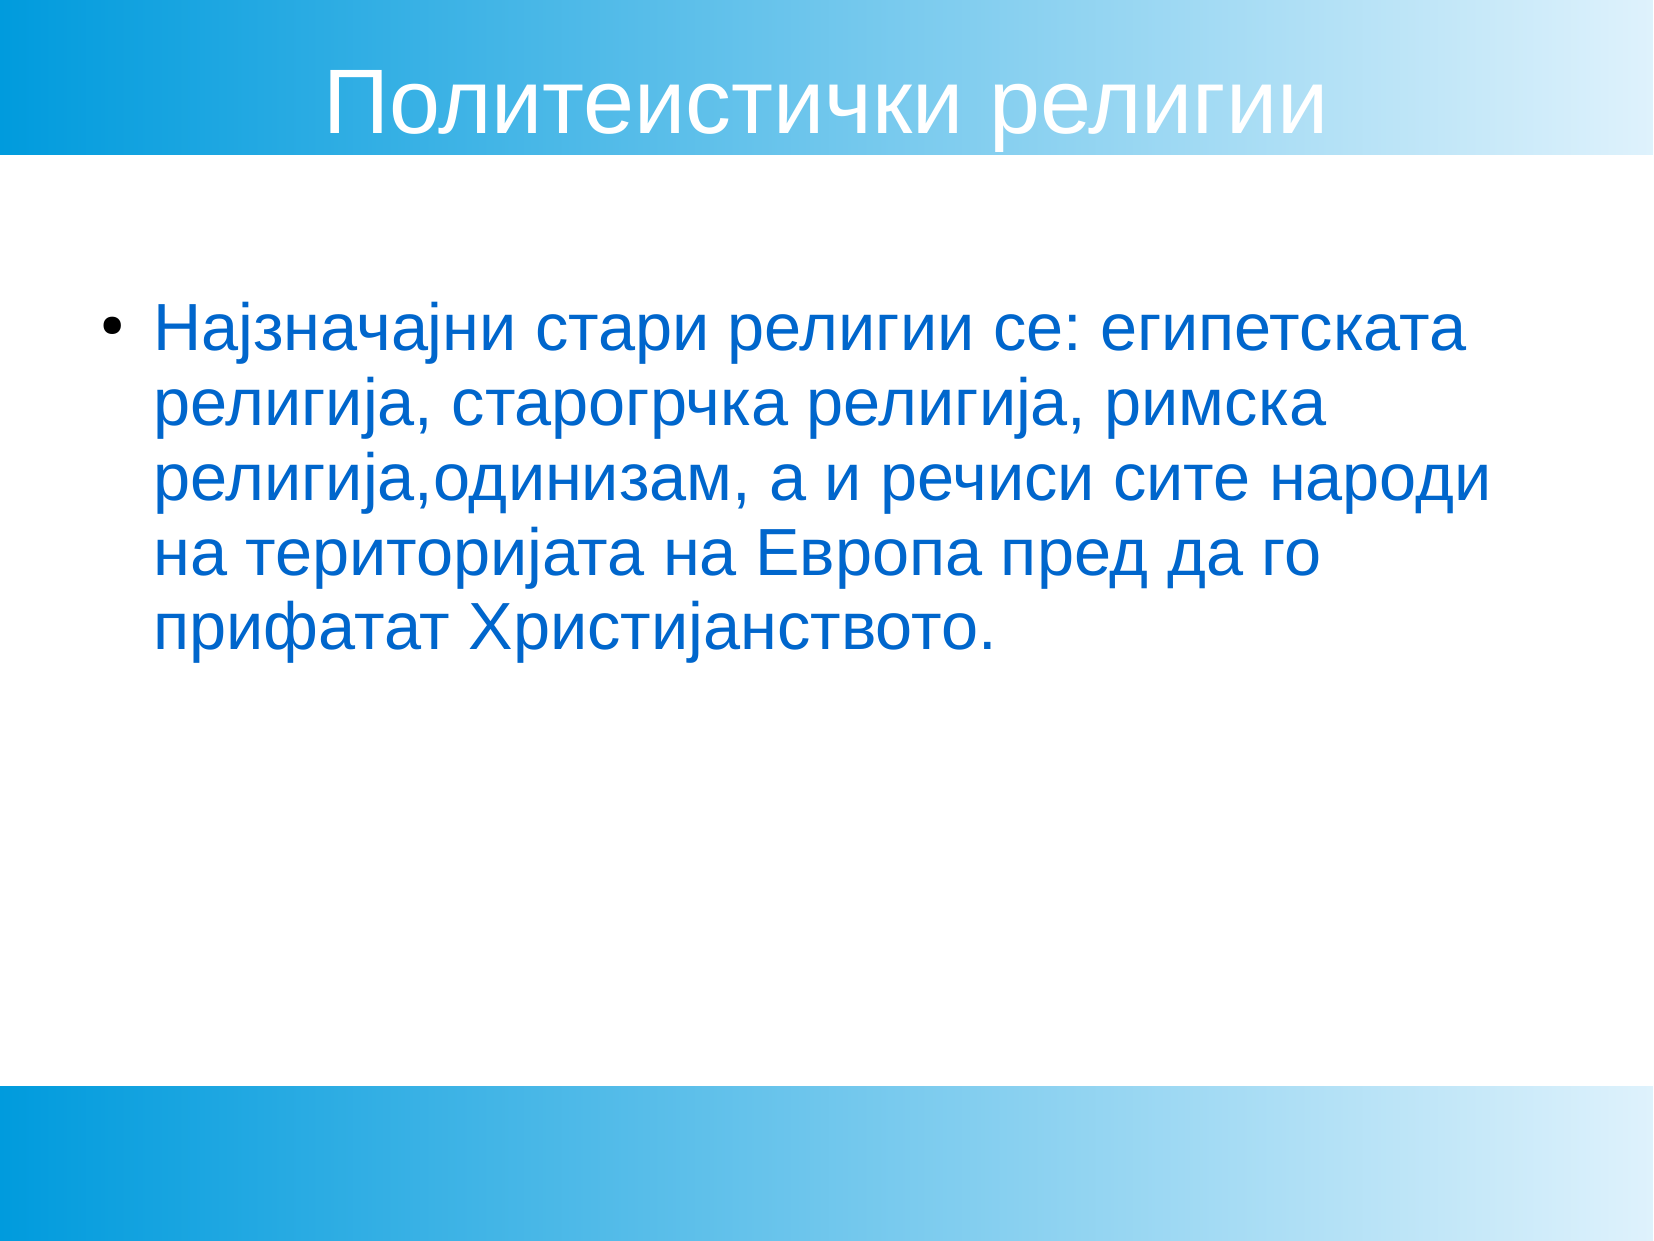

# Политеистички религии
Најзначајни стари религии се: египетската религија, старогрчка религија, римска религија,одинизам, а и речиси сите народи на територијата на Европа пред да го прифатат Христијанството.